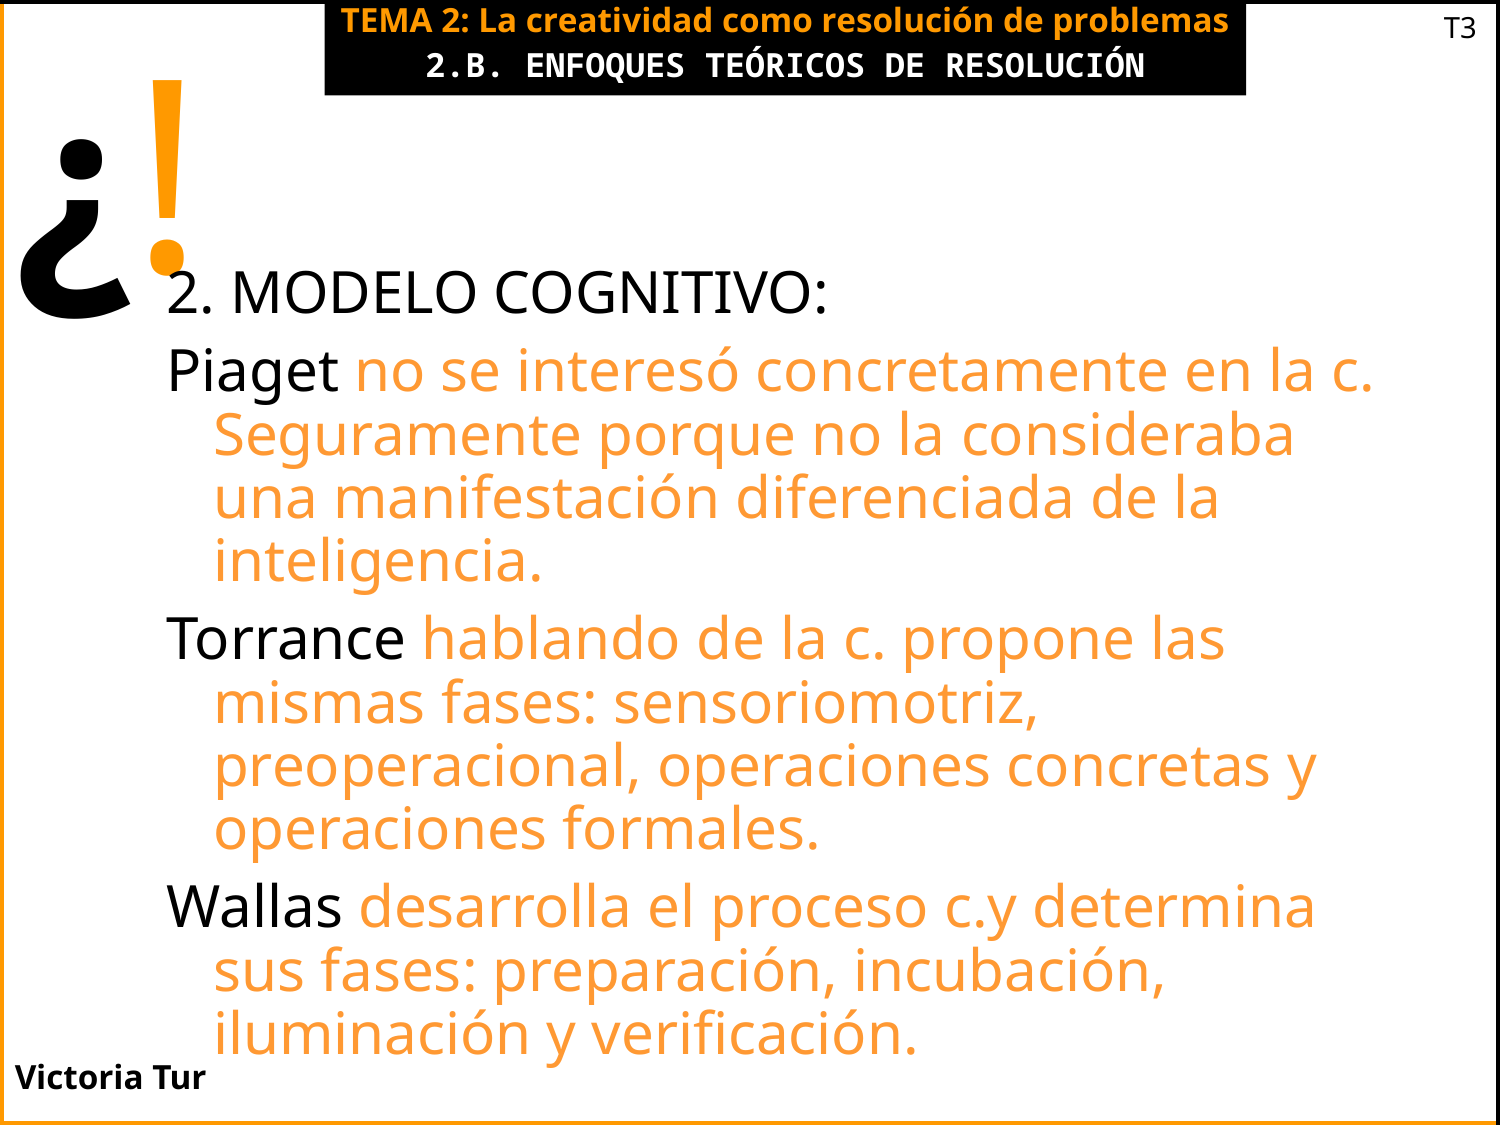

T3
# 2. MODELO COGNITIVO:
Piaget no se interesó concretamente en la c. Seguramente porque no la consideraba una manifestación diferenciada de la inteligencia.
Torrance hablando de la c. propone las mismas fases: sensoriomotriz, preoperacional, operaciones concretas y operaciones formales.
Wallas desarrolla el proceso c.y determina sus fases: preparación, incubación, iluminación y verificación.